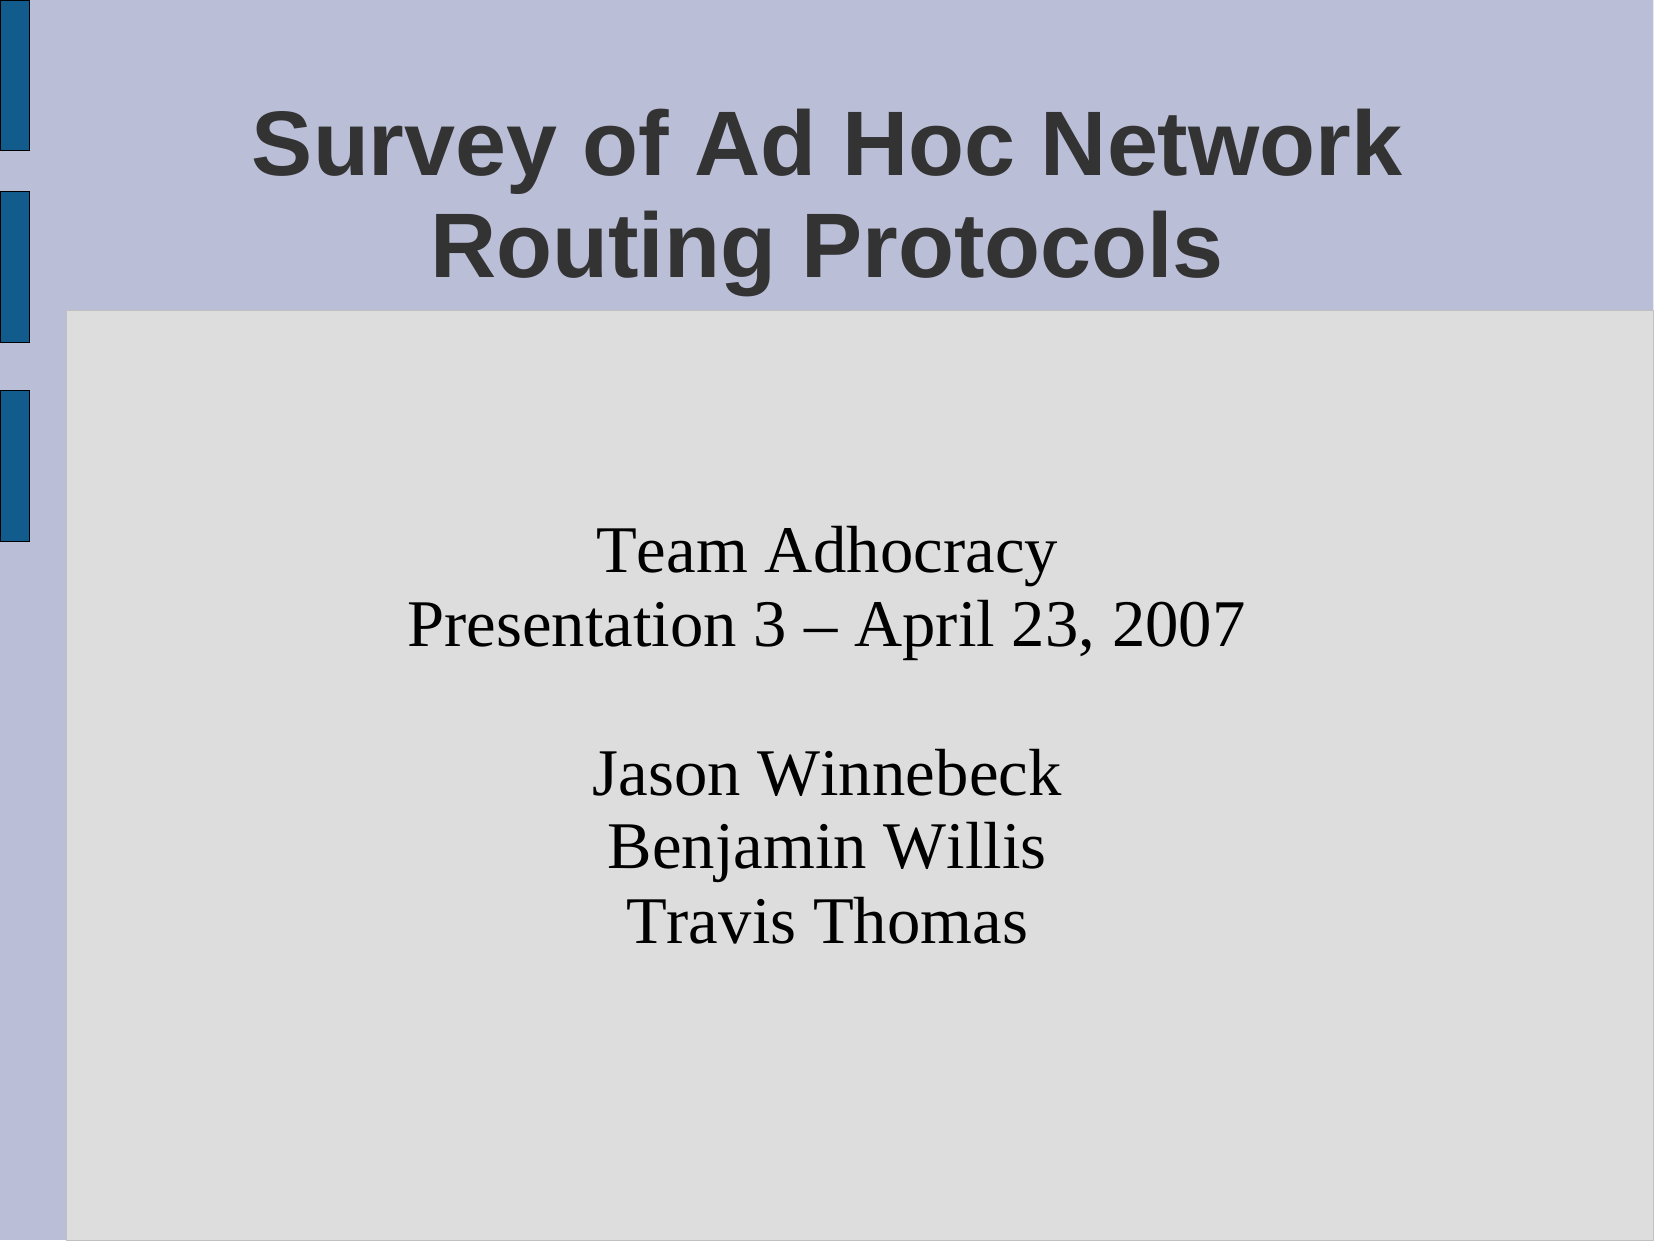

# Survey of Ad Hoc Network Routing Protocols
Team Adhocracy
Presentation 3 – April 23, 2007
Jason Winnebeck
Benjamin Willis
Travis Thomas